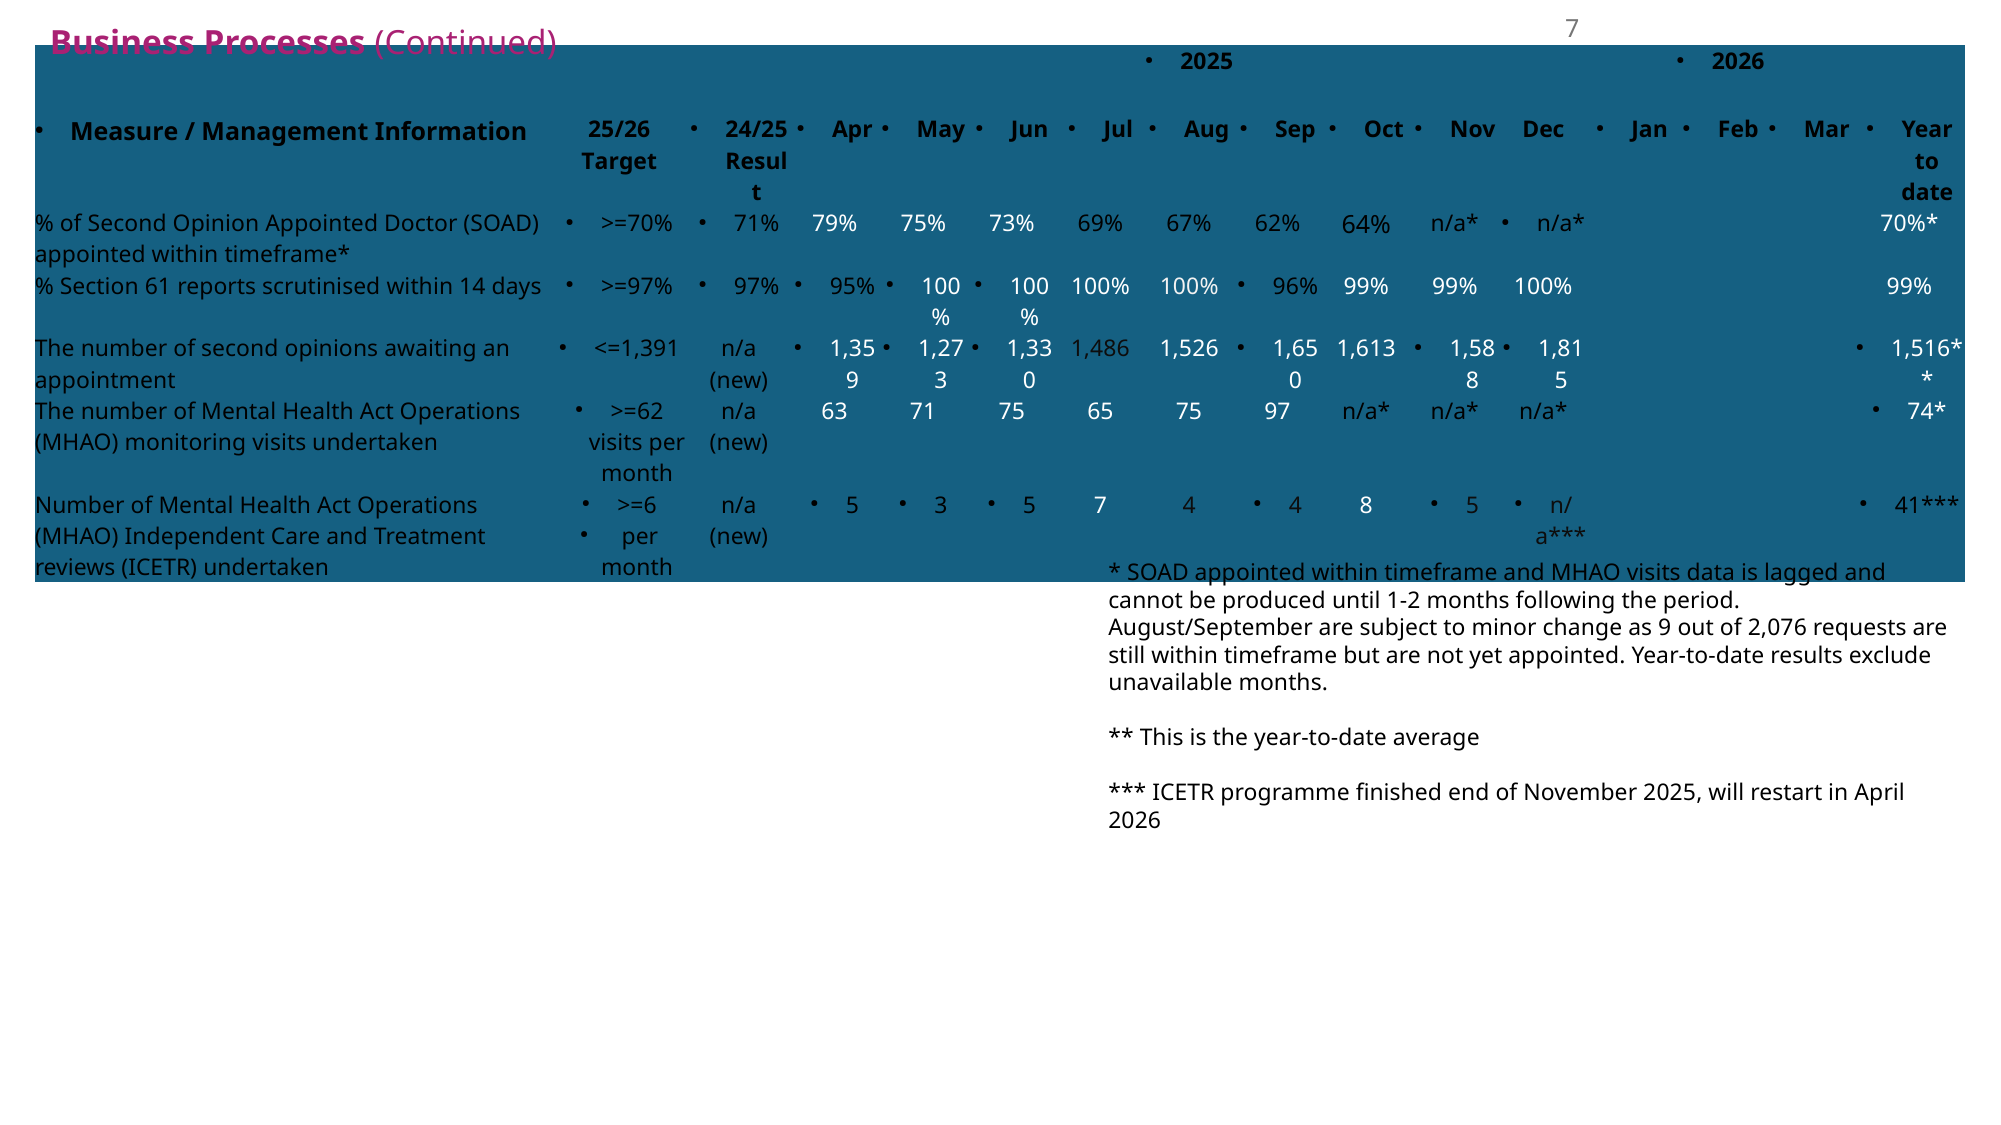

# Business Processes (Continued)
| | | | 2025 | | | | | | | | | 2026 | | | |
| --- | --- | --- | --- | --- | --- | --- | --- | --- | --- | --- | --- | --- | --- | --- | --- |
| Measure / Management Information | 25/26 Target | 24/25 Result | Apr | May | Jun | Jul | Aug | Sep | Oct | Nov | Dec | Jan | Feb | Mar | Year to date |
| % of Second Opinion Appointed Doctor (SOAD) appointed within timeframe\* | >=70% | 71% | 79% | 75% | 73% | 69% | 67% | 62% | 64% | n/a\* | n/a\* | | | | 70%\* |
| % Section 61 reports scrutinised within 14 days | >=97% | 97% | 95% | 100% | 100% | 100% | 100% | 96% | 99% | 99% | 100% | | | | 99% |
| The number of second opinions awaiting an appointment | <=1,391 | n/a (new) | 1,359 | 1,273 | 1,330 | 1,486 | 1,526 | 1,650 | 1,613 | 1,588 | 1,815 | | | | 1,516\*\* |
| The number of Mental Health Act Operations (MHAO) monitoring visits undertaken | >=62 visits per month | n/a (new) | 63 | 71 | 75 | 65 | 75 | 97 | n/a\* | n/a\* | n/a\* | | | | 74\* |
| Number of Mental Health Act Operations (MHAO) Independent Care and Treatment reviews (ICETR) undertaken | >=6 per month | n/a (new) | 5 | 3 | 5 | 7 | 4 | 4 | 8 | 5 | n/a\*\*\* | | | | 41\*\*\* |
* SOAD appointed within timeframe and MHAO visits data is lagged and cannot be produced until 1-2 months following the period. August/September are subject to minor change as 9 out of 2,076 requests are still within timeframe but are not yet appointed. Year-to-date results exclude unavailable months.
** This is the year-to-date average
*** ICETR programme finished end of November 2025, will restart in April 2026